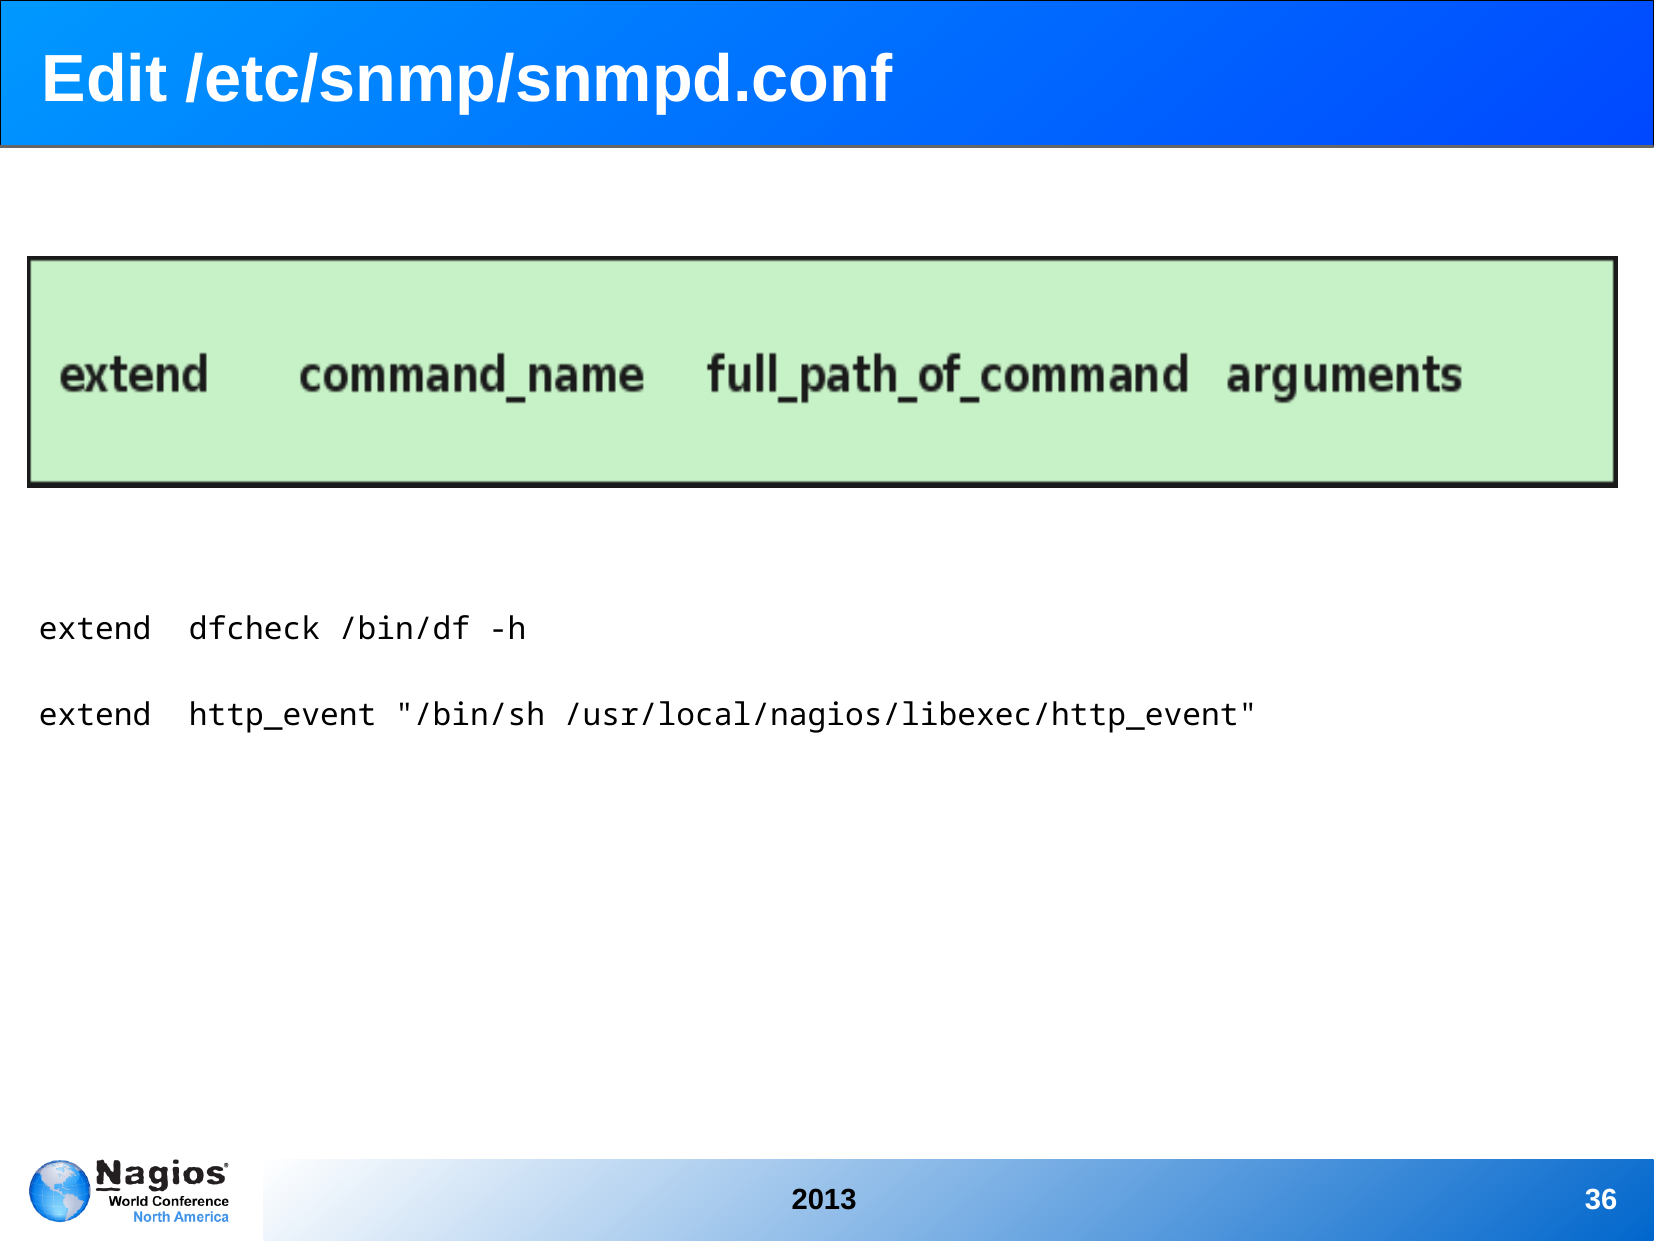

# Edit /etc/snmp/snmpd.conf
extend	dfcheck	/bin/df -h
extend 	http_event "/bin/sh /usr/local/nagios/libexec/http_event"
2011
36